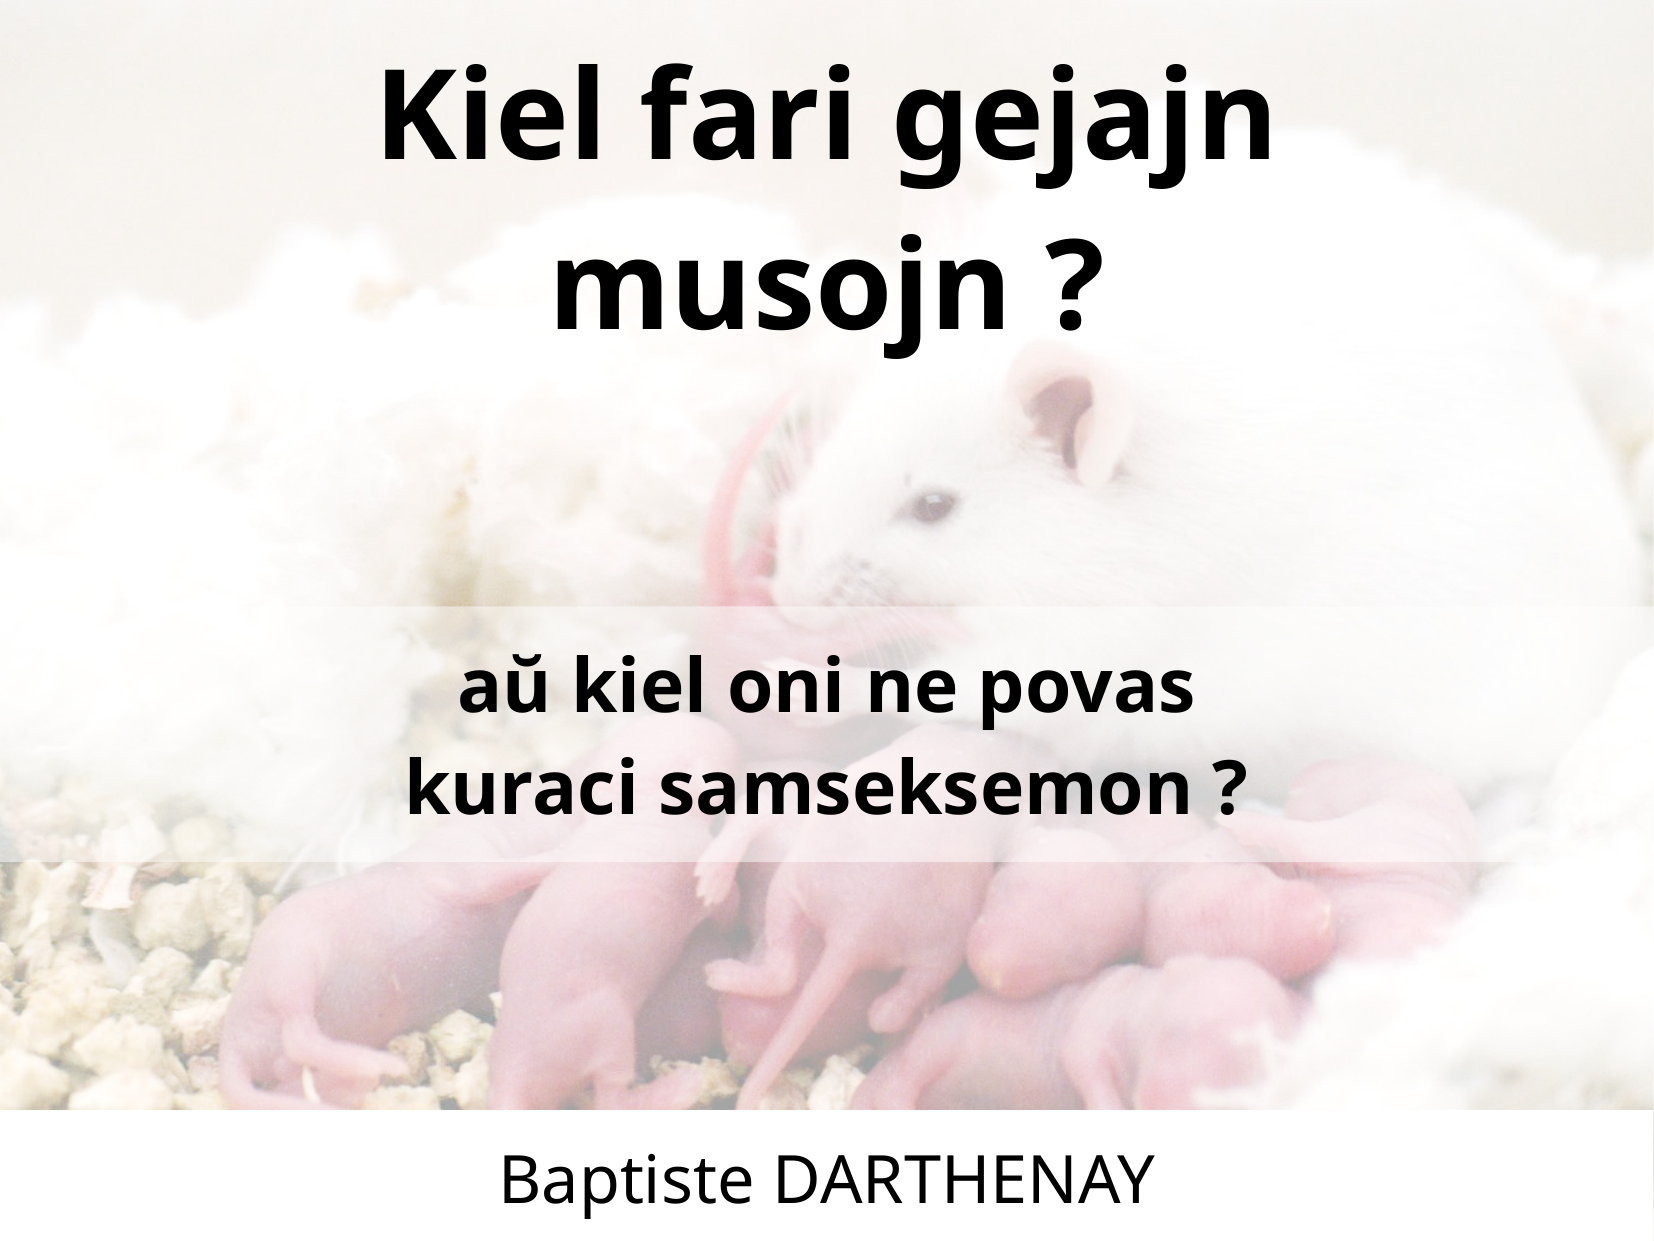

# Kiel fari gejajn musojn ?
aŭ kiel oni ne povas
kuraci samseksemon ?
Baptiste Darthenay